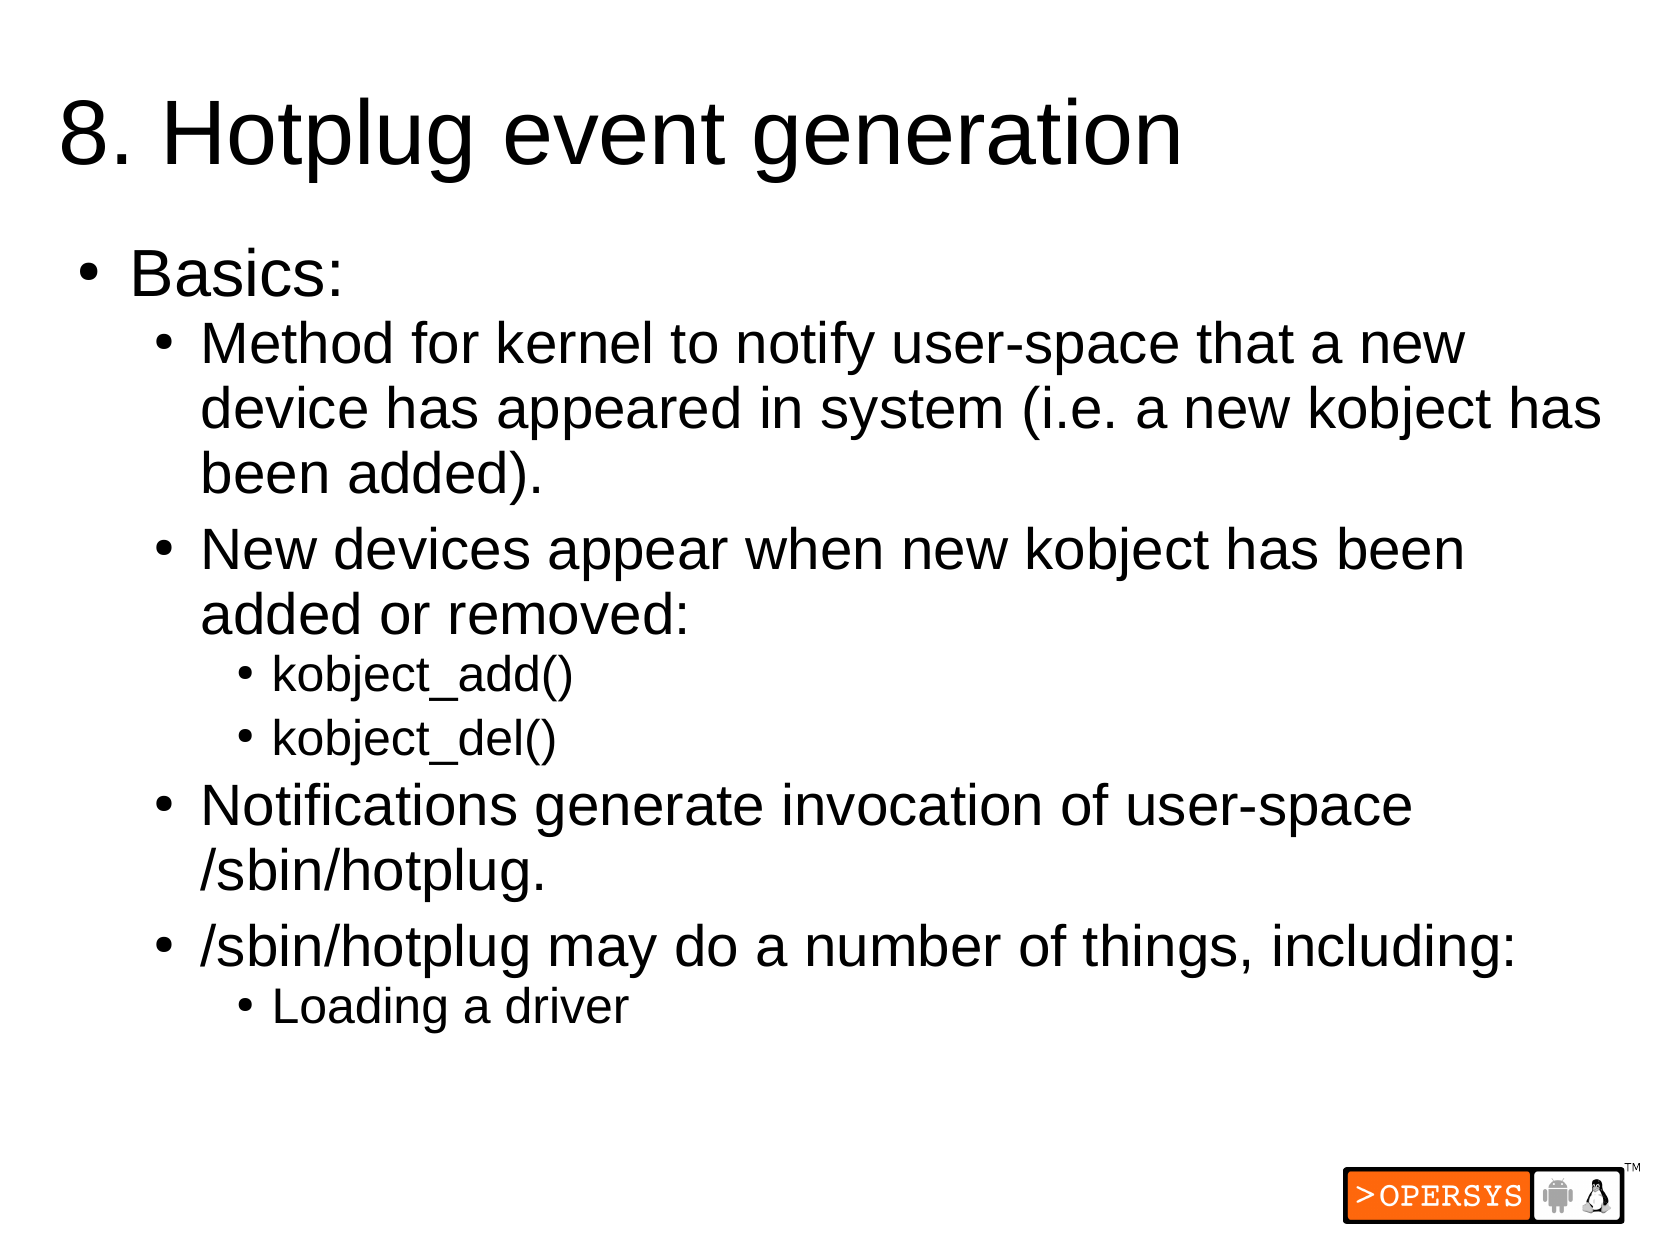

# 8. Hotplug event generation
Basics:
Method for kernel to notify user-space that a new device has appeared in system (i.e. a new kobject has been added).
New devices appear when new kobject has been added or removed:
kobject_add()
kobject_del()
Notifications generate invocation of user-space /sbin/hotplug.
/sbin/hotplug may do a number of things, including:
Loading a driver